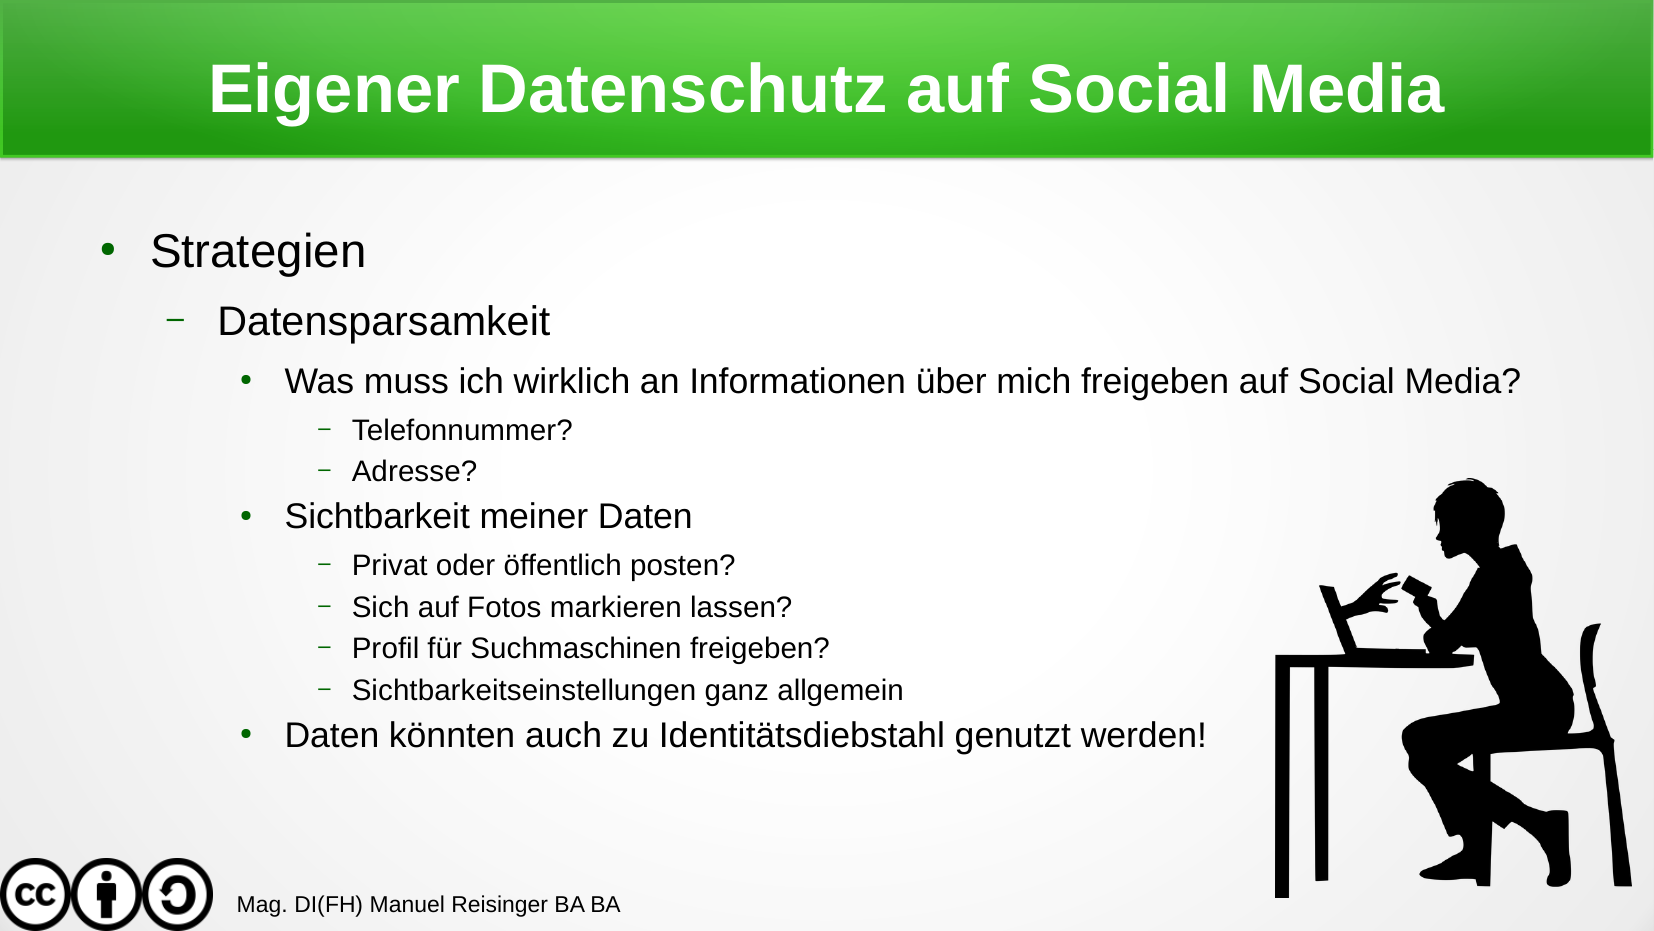

# Eigener Datenschutz auf Social Media
Strategien
Datensparsamkeit
Was muss ich wirklich an Informationen über mich freigeben auf Social Media?
Telefonnummer?
Adresse?
Sichtbarkeit meiner Daten
Privat oder öffentlich posten?
Sich auf Fotos markieren lassen?
Profil für Suchmaschinen freigeben?
Sichtbarkeitseinstellungen ganz allgemein
Daten könnten auch zu Identitätsdiebstahl genutzt werden!